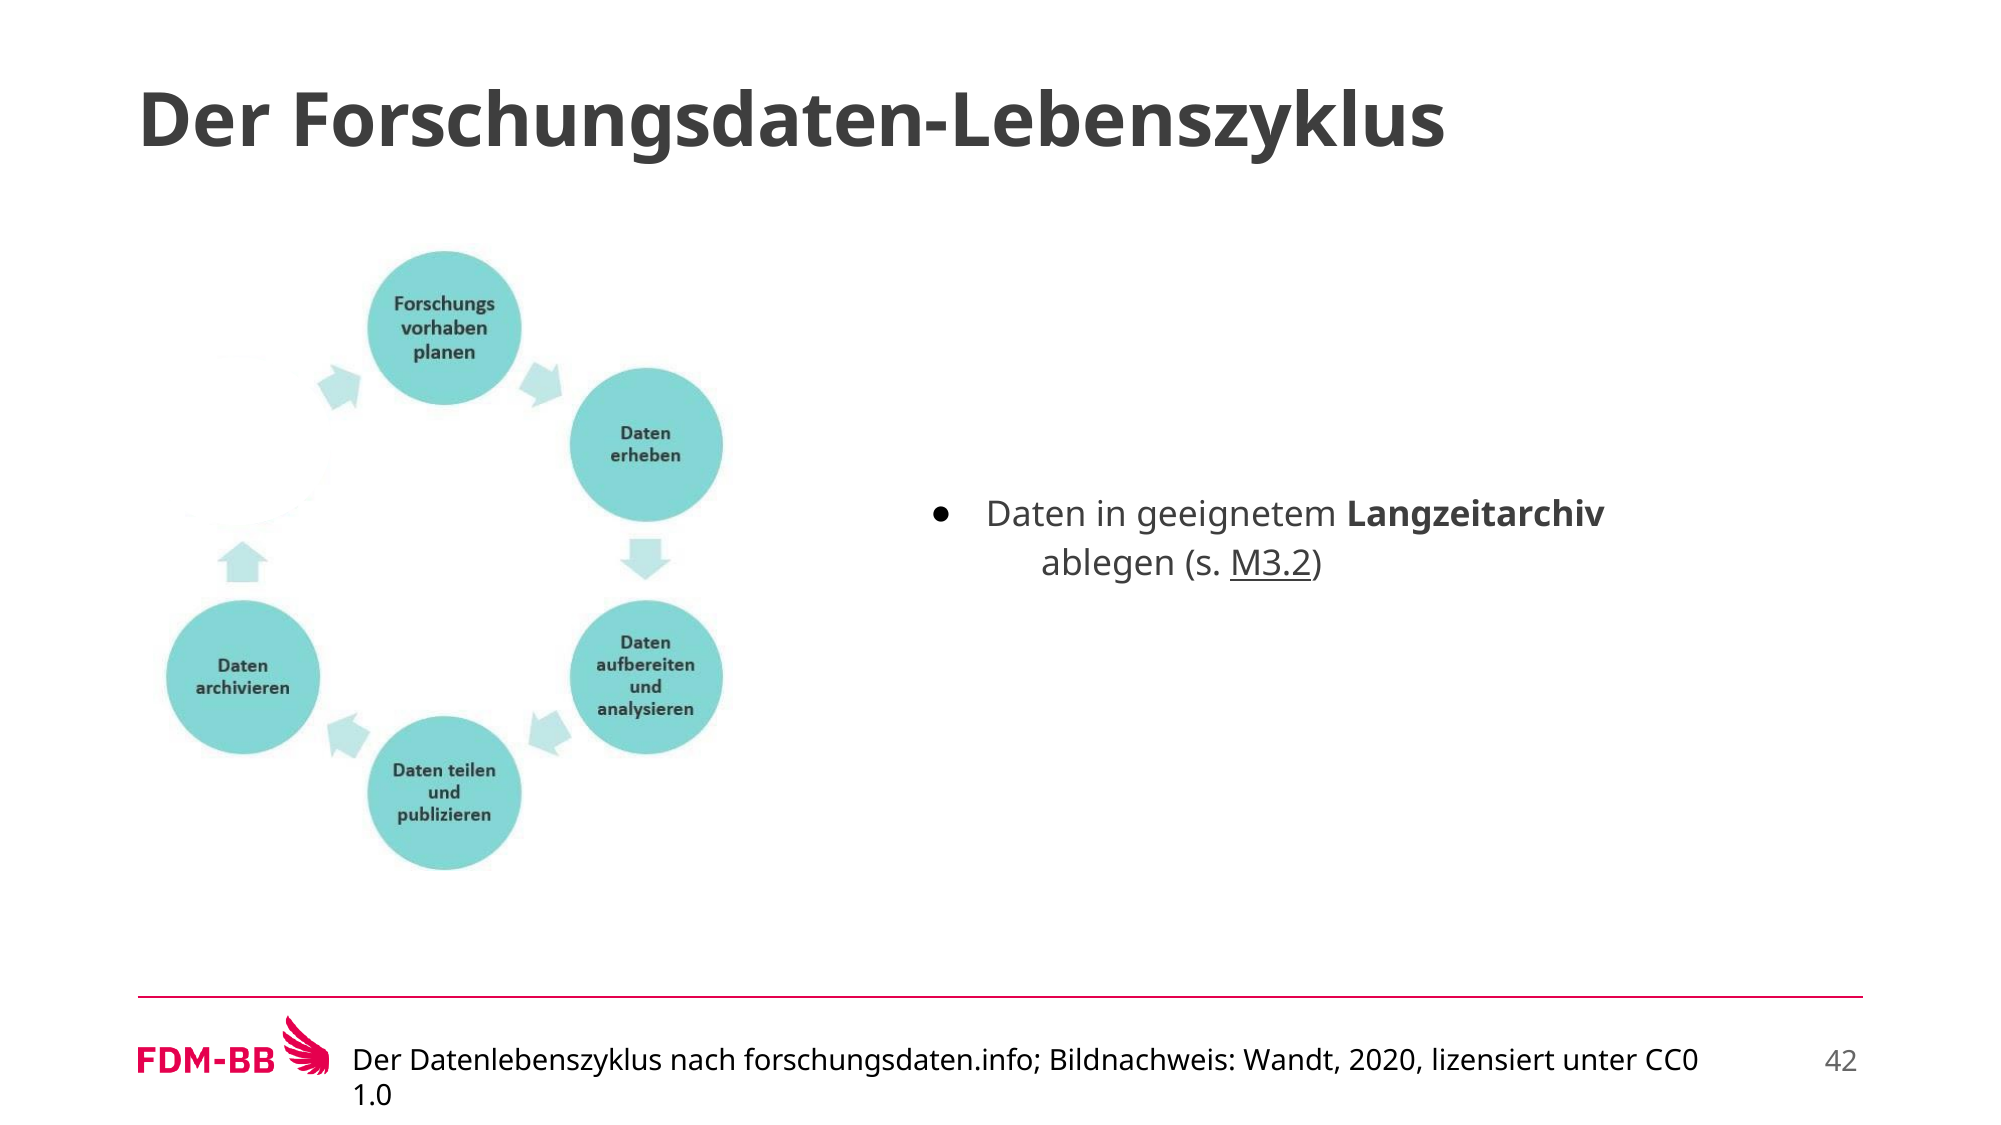

# Der Forschungsdaten-Lebenszyklus
Daten in geeignetem Langzeitarchiv ablegen (s. M3.2)
Der Datenlebenszyklus nach forschungsdaten.info; Bildnachweis: Wandt, 2020, lizensiert unter CC0 1.0
42